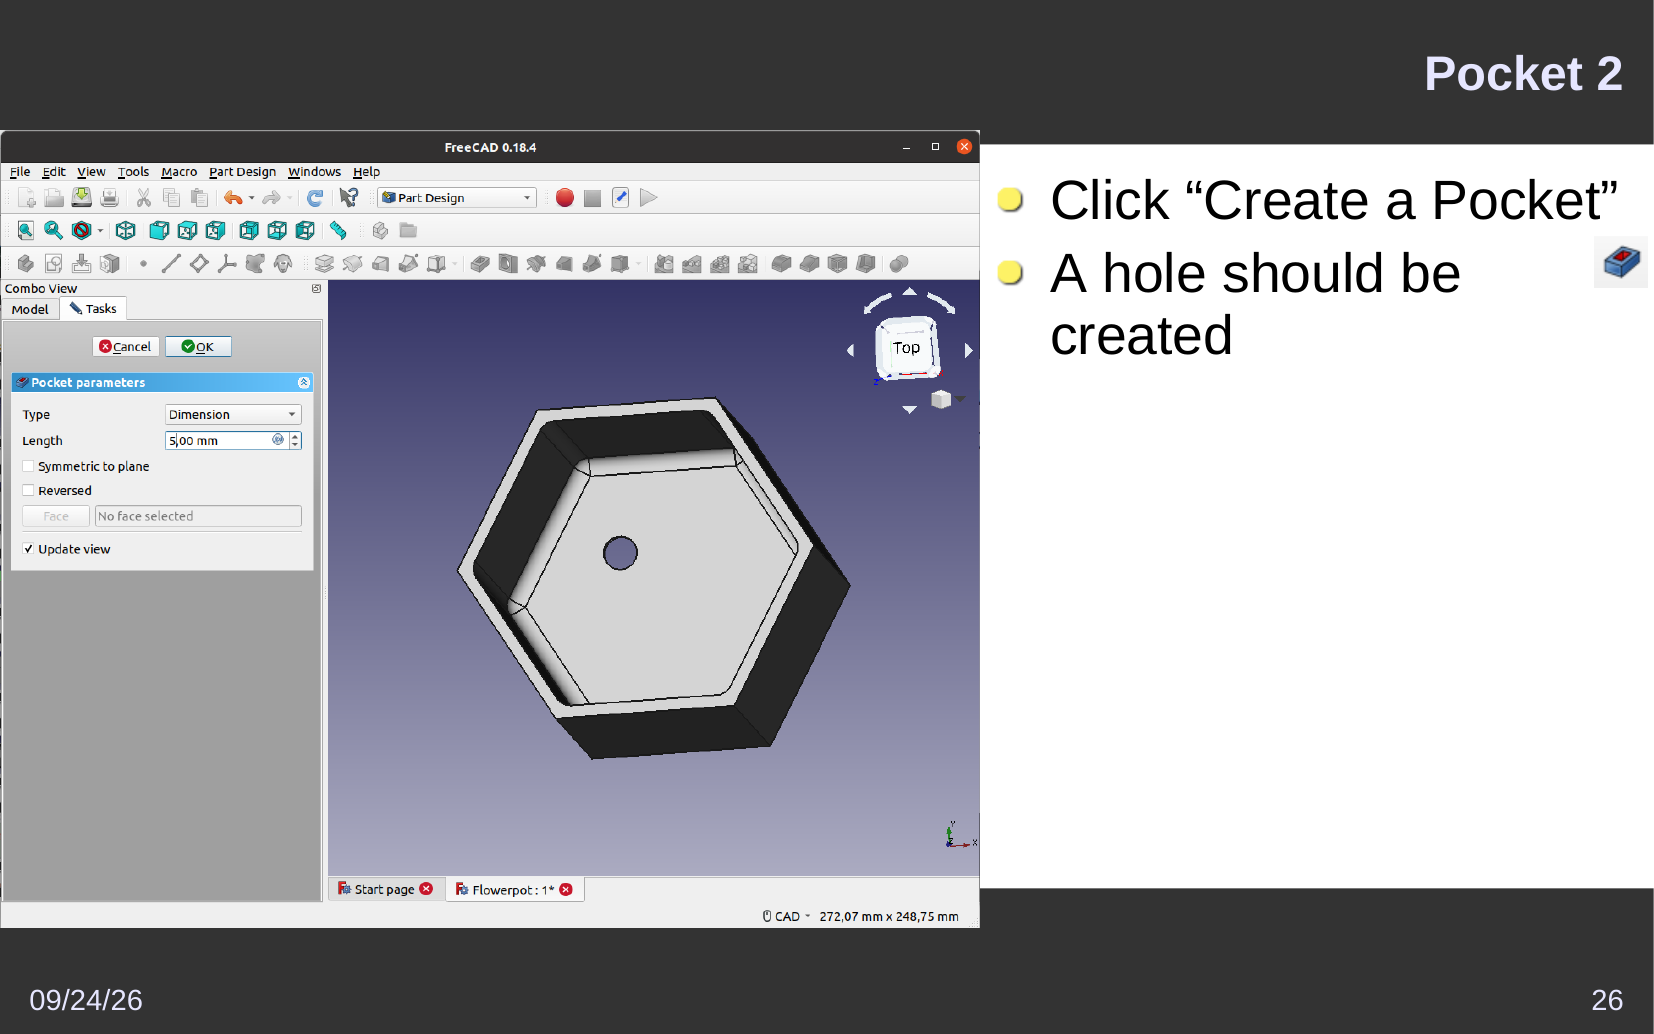

# Pocket 2
Click “Create a Pocket”
A hole should be created
26